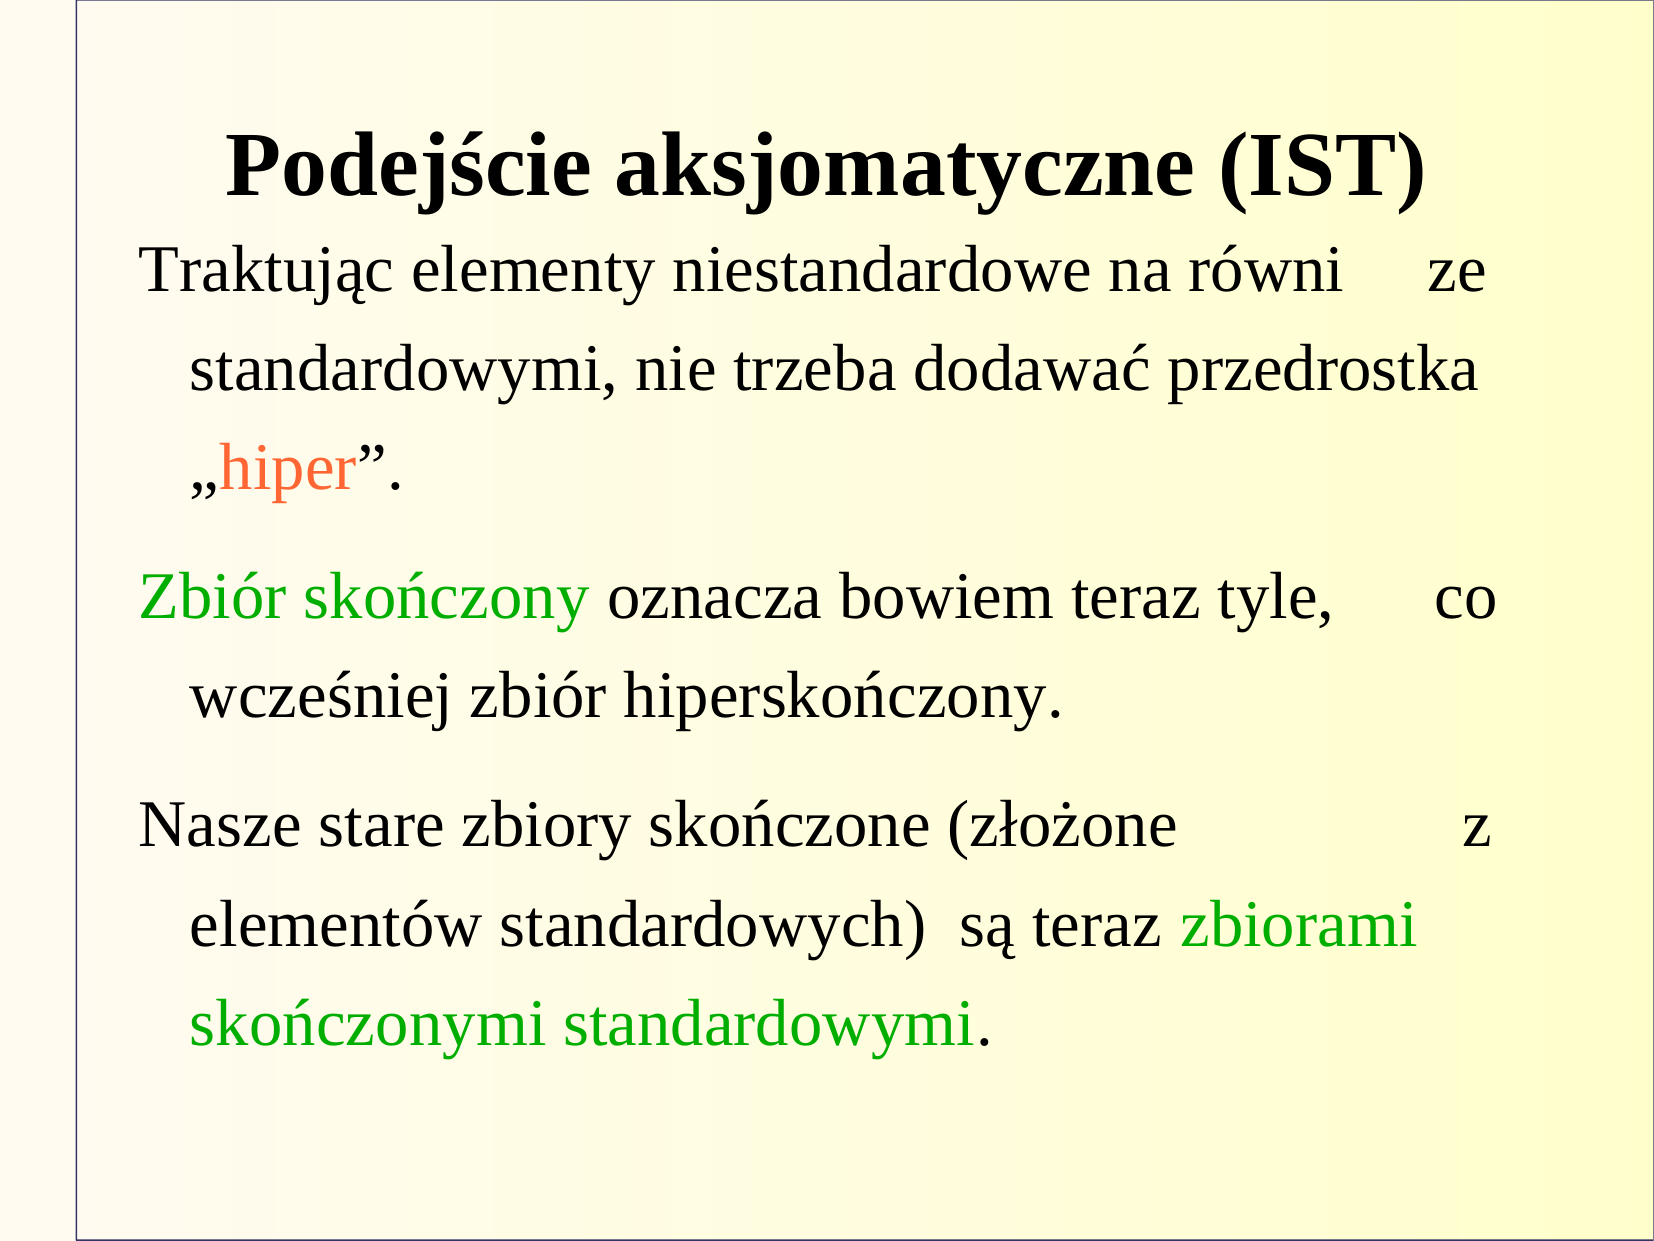

# Podejście aksjomatyczne (IST)
Traktując elementy niestandardowe na równi ze standardowymi, nie trzeba dodawać przedrostka „hiper”.
Zbiór skończony oznacza bowiem teraz tyle, co wcześniej zbiór hiperskończony.
Nasze stare zbiory skończone (złożone z elementów standardowych) są teraz zbiorami skończonymi standardowymi.